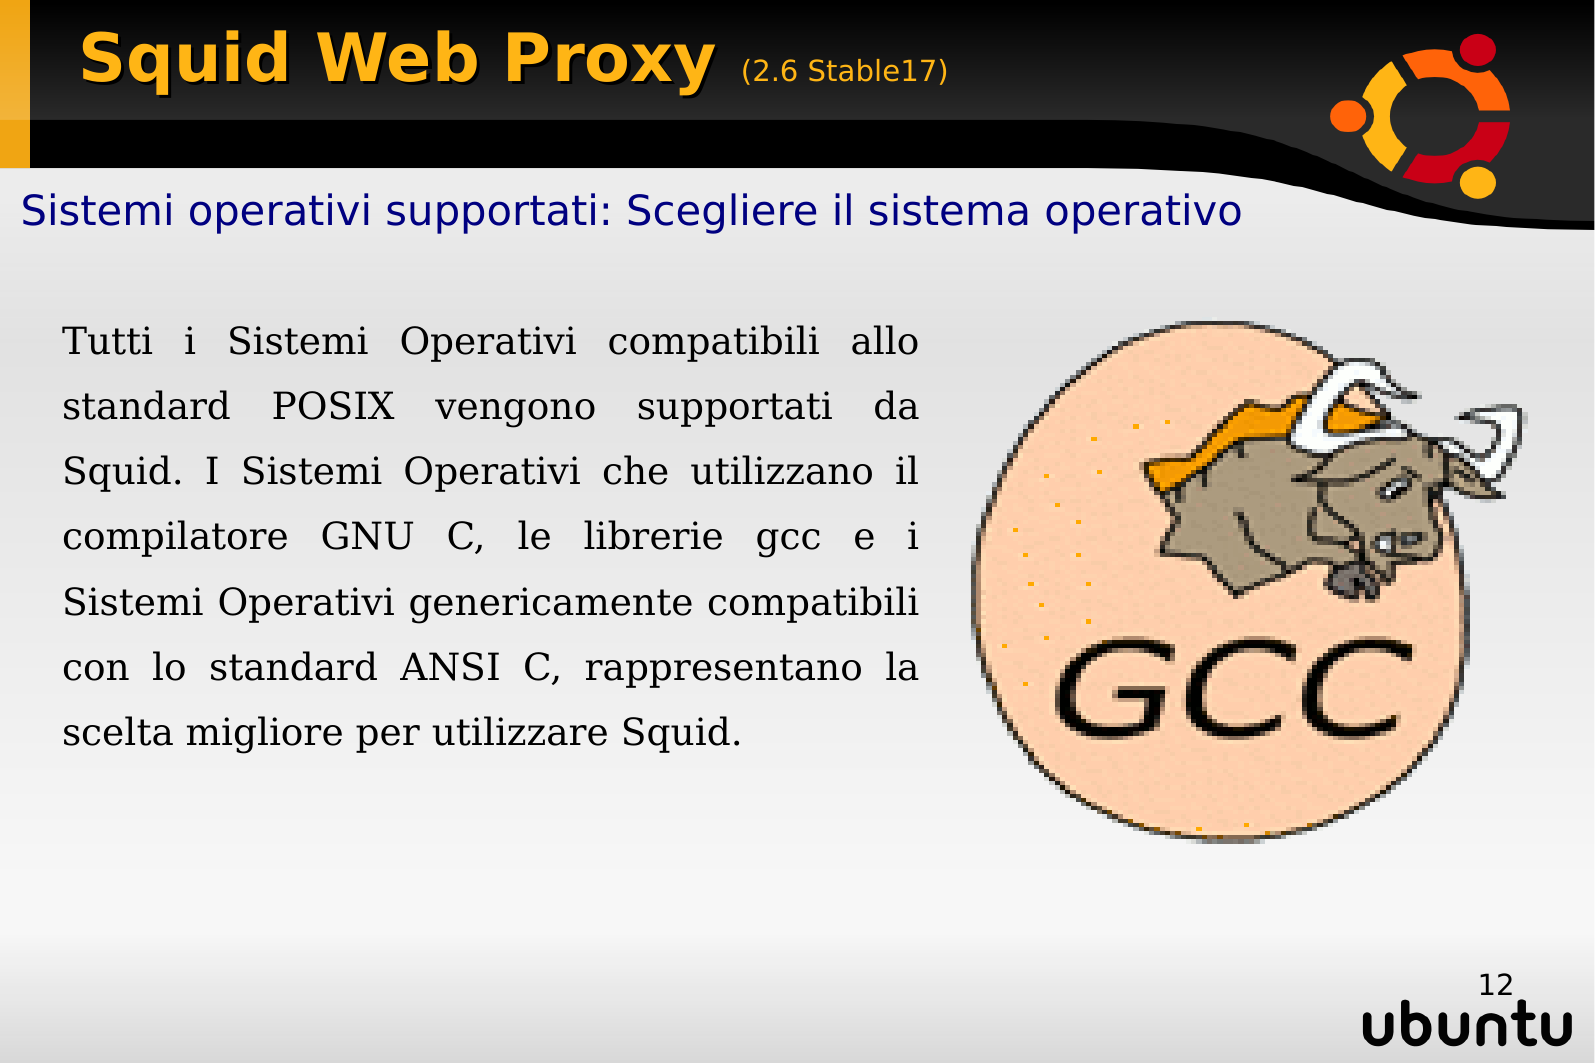

Squid Web Proxy (2.6 Stable17)
Sistemi operativi supportati: Scegliere il sistema operativo
Tutti i Sistemi Operativi compatibili allo standard POSIX vengono supportati da Squid. I Sistemi Operativi che utilizzano il compilatore GNU C, le librerie gcc e i Sistemi Operativi genericamente compatibili con lo standard ANSI C, rappresentano la scelta migliore per utilizzare Squid.
12